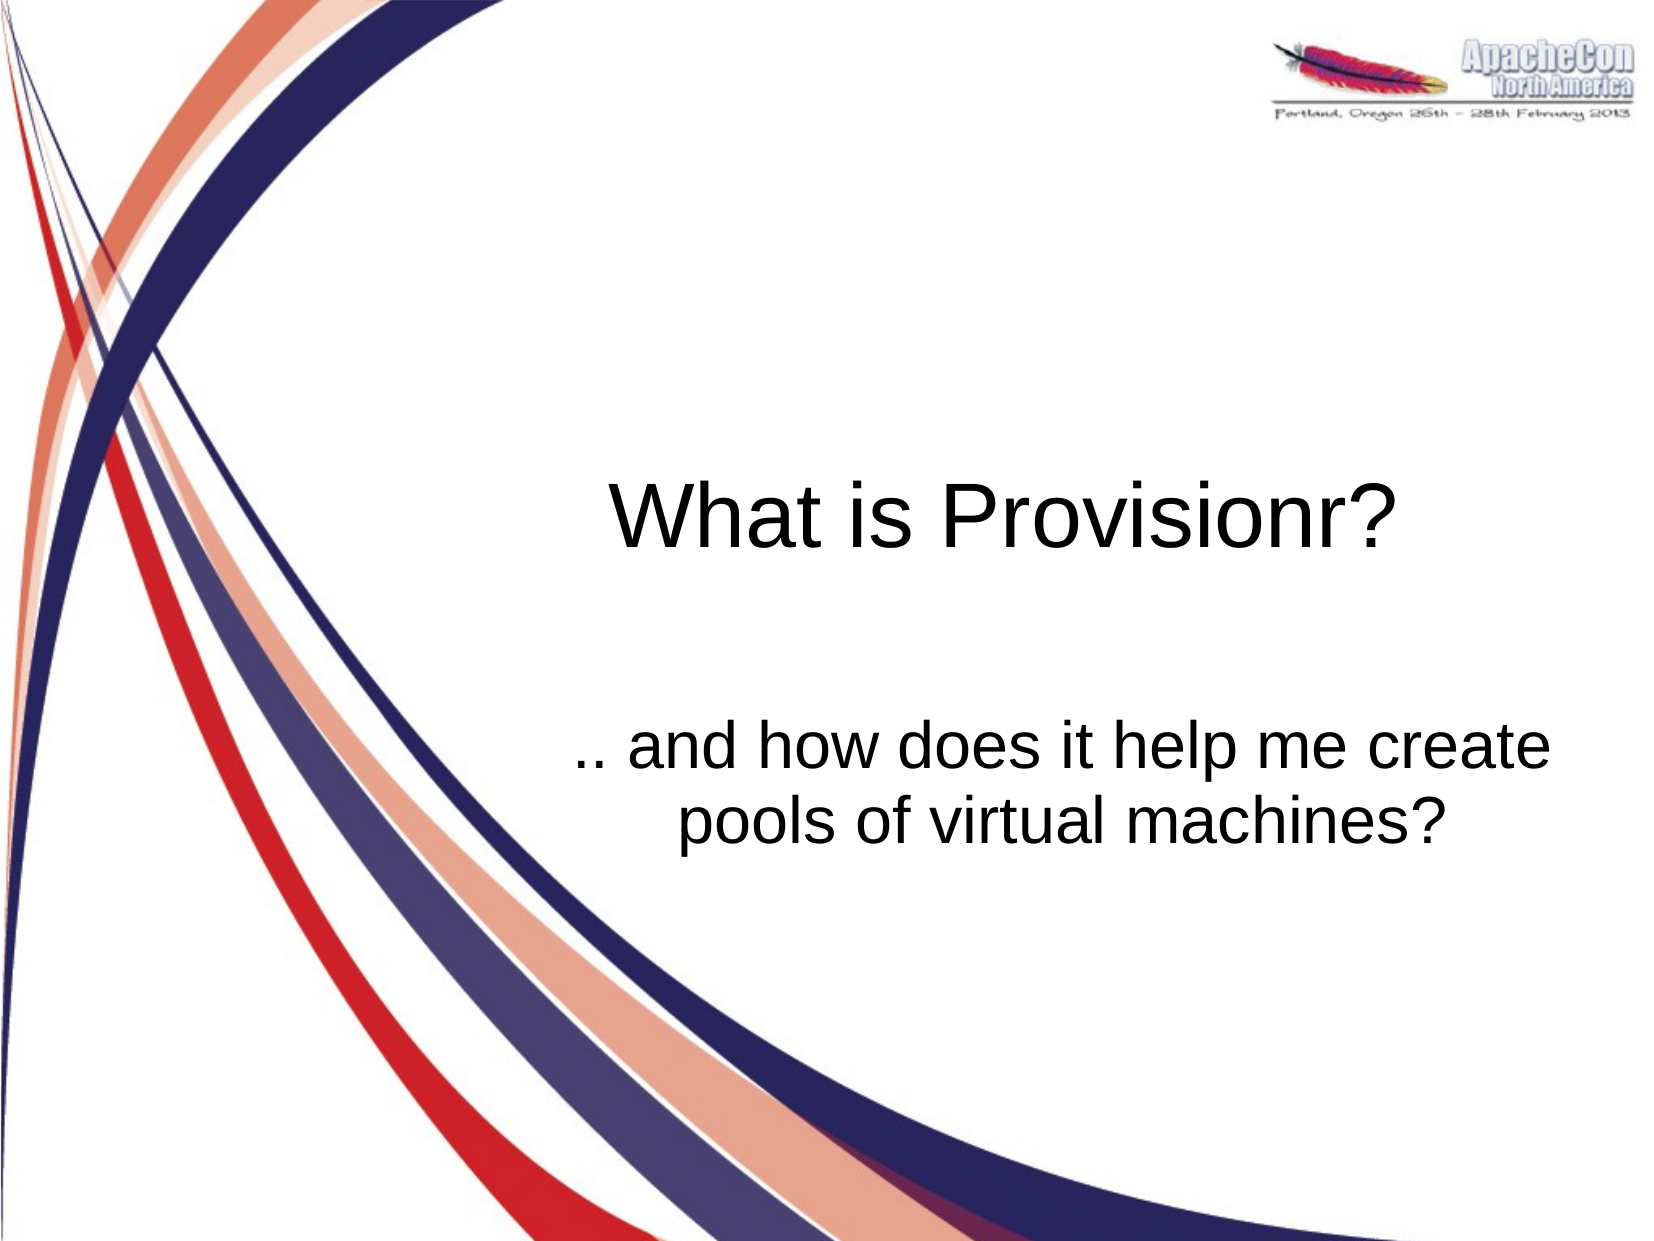

# What is Provisionr?
.. and how does it help me create pools of virtual machines?